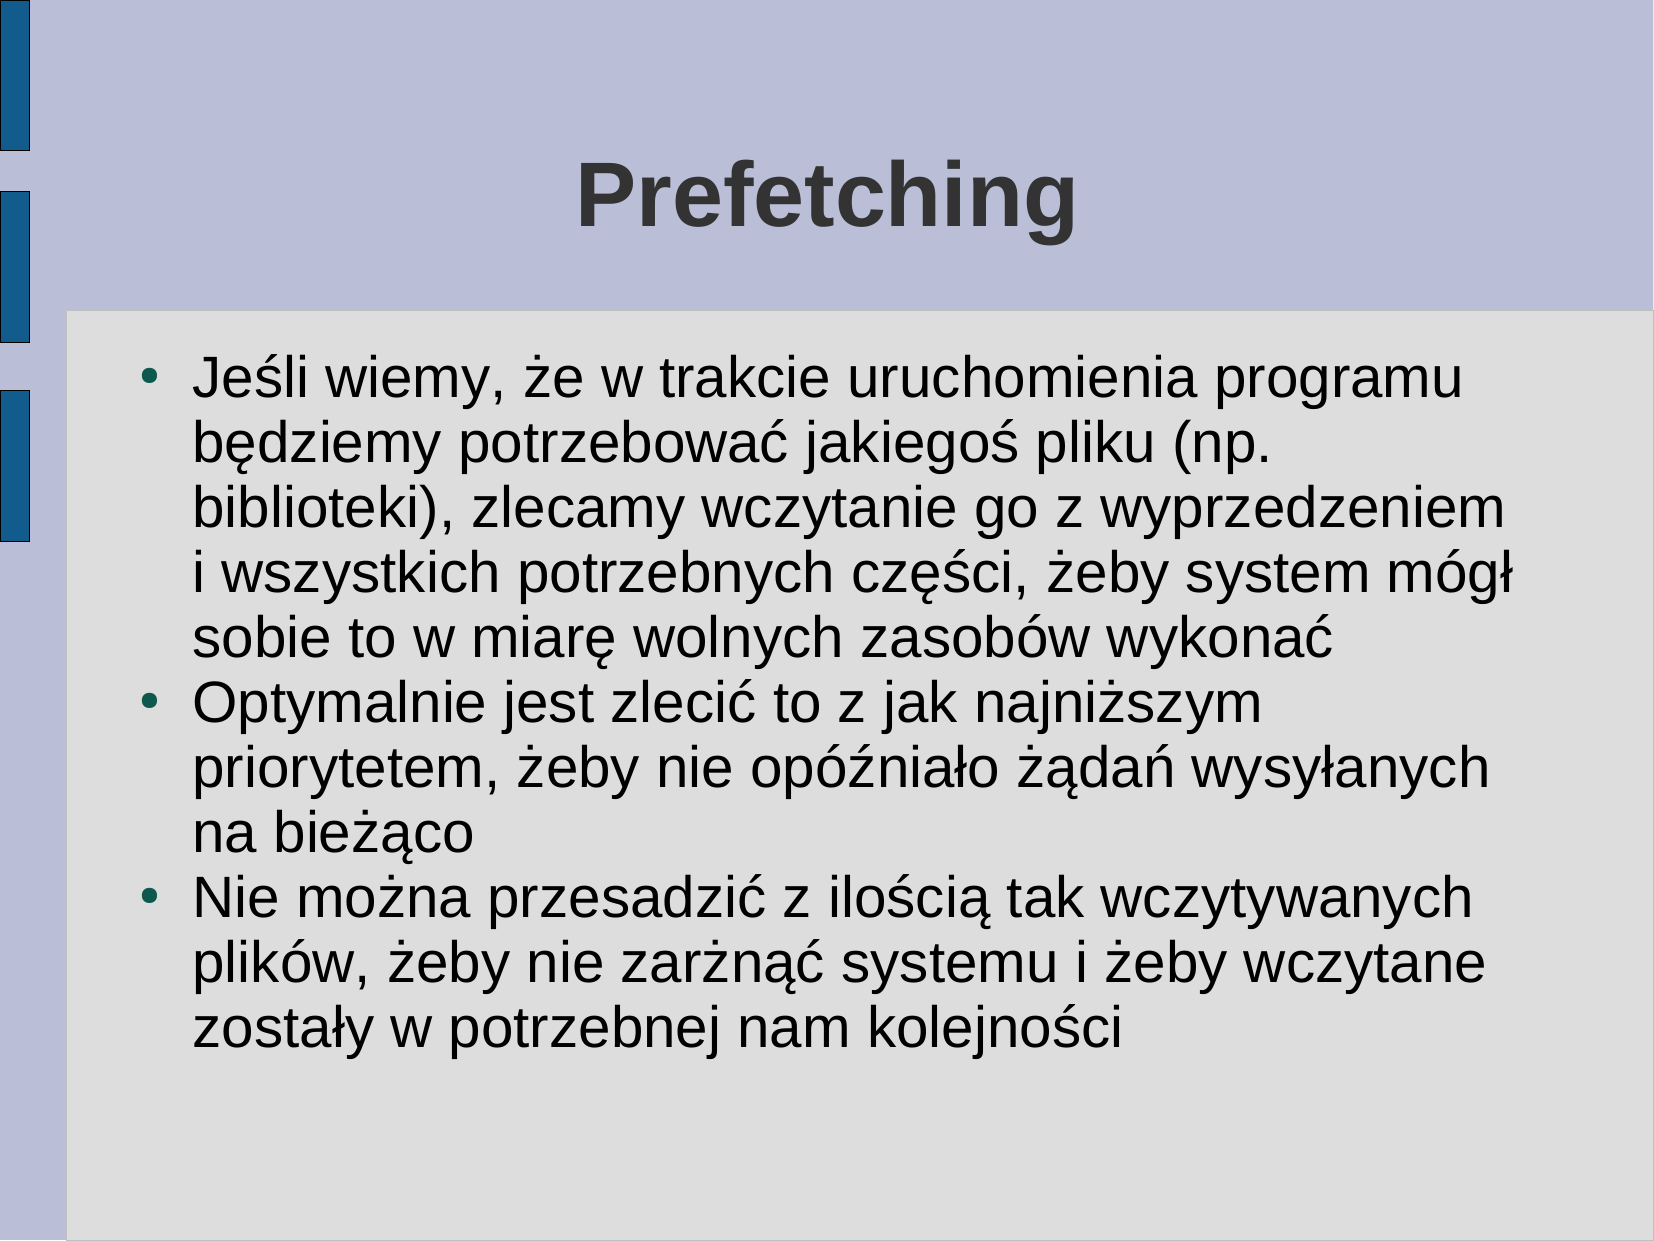

# Prefetching
Jeśli wiemy, że w trakcie uruchomienia programu będziemy potrzebować jakiegoś pliku (np. biblioteki), zlecamy wczytanie go z wyprzedzeniem i wszystkich potrzebnych części, żeby system mógł sobie to w miarę wolnych zasobów wykonać
Optymalnie jest zlecić to z jak najniższym priorytetem, żeby nie opóźniało żądań wysyłanych na bieżąco
Nie można przesadzić z ilością tak wczytywanych plików, żeby nie zarżnąć systemu i żeby wczytane zostały w potrzebnej nam kolejności